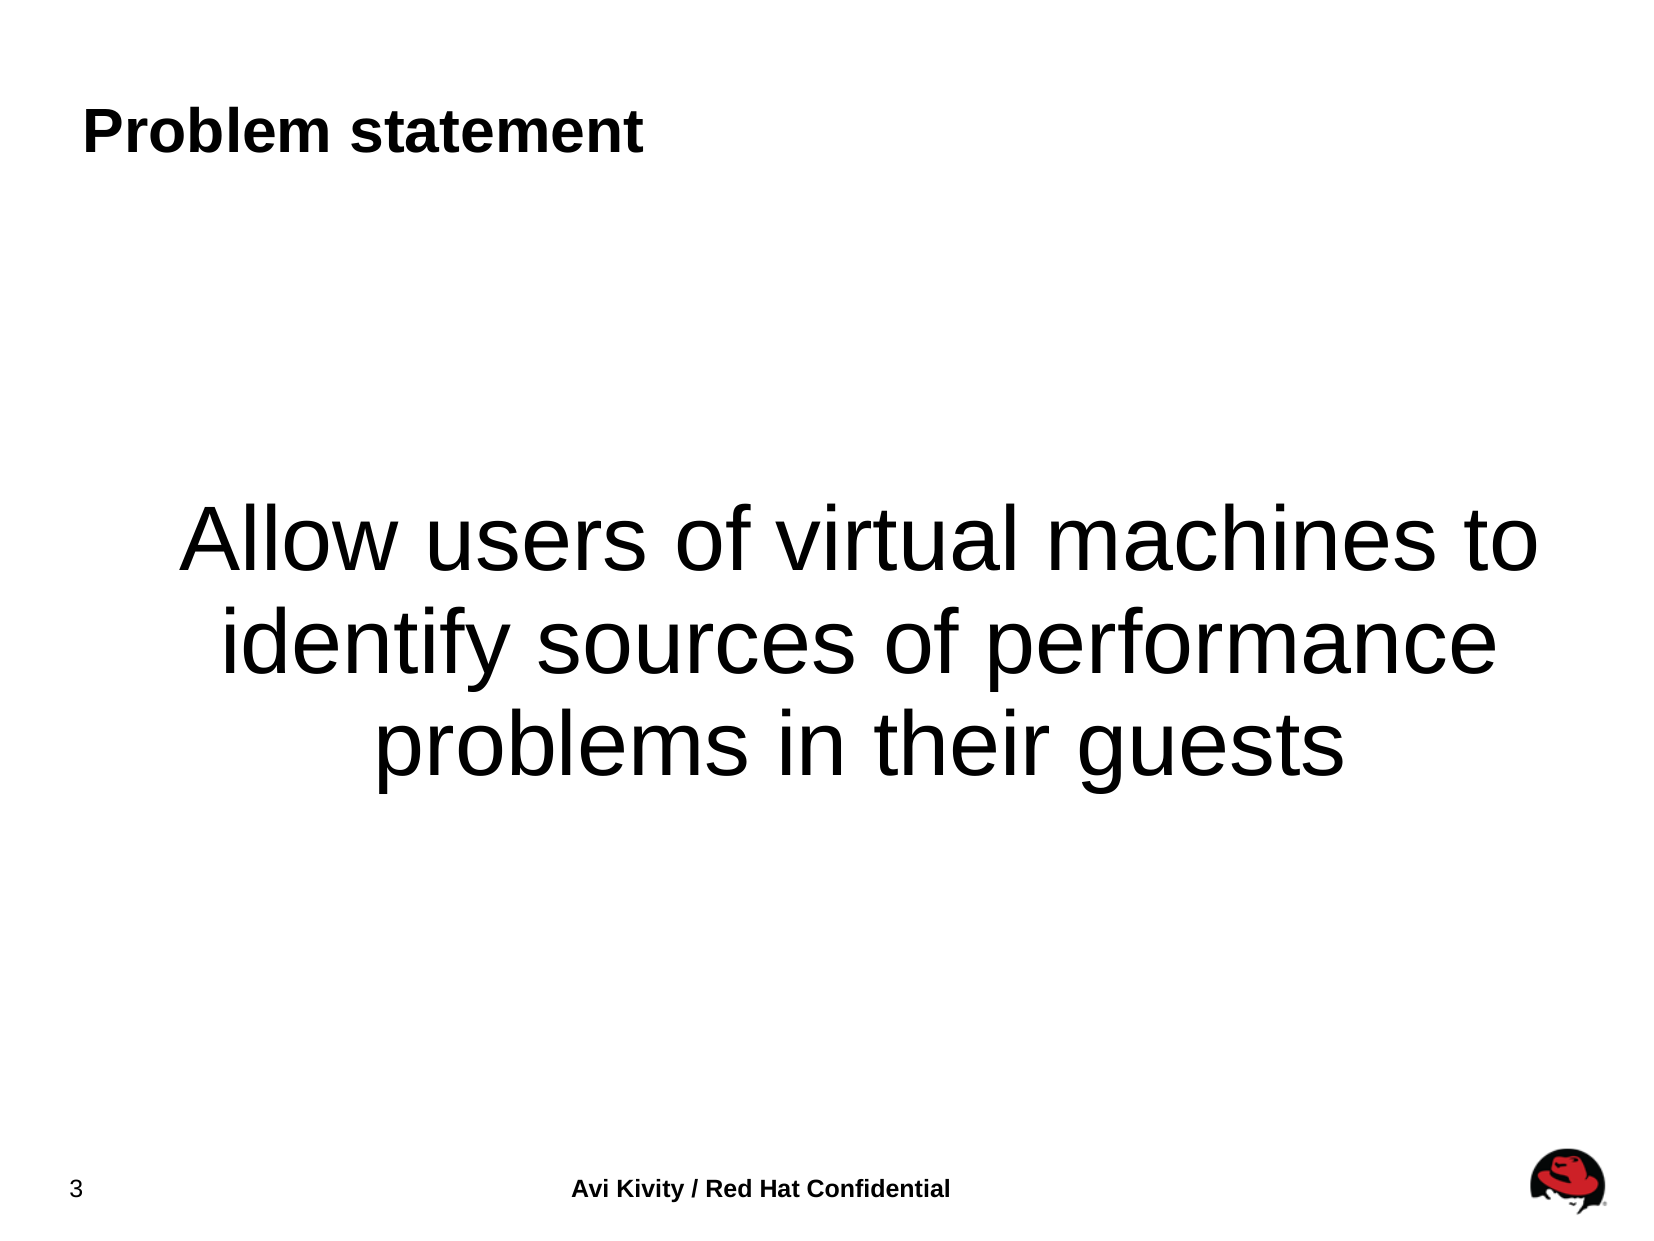

# Problem statement
Allow users of virtual machines to identify sources of performance problems in their guests